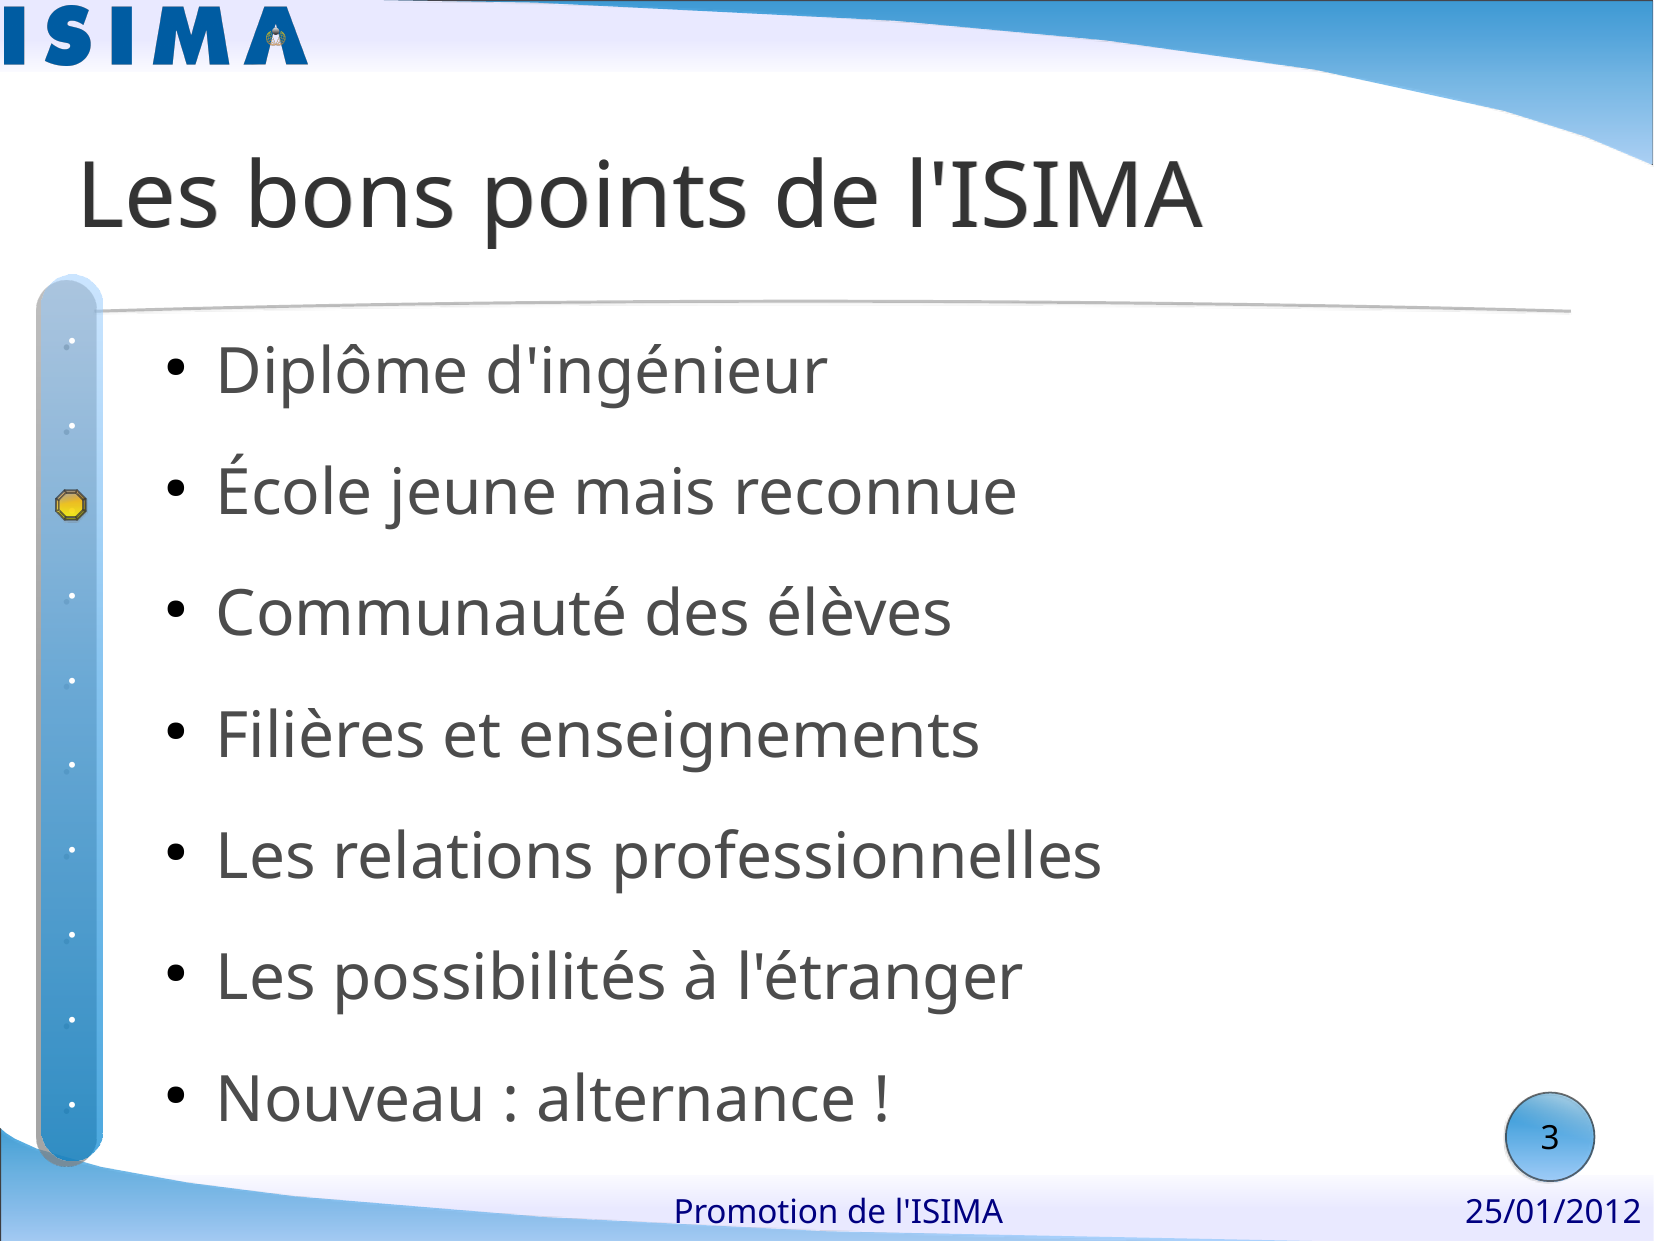

# Les bons points de l'ISIMA
Diplôme d'ingénieur
École jeune mais reconnue
Communauté des élèves
Filières et enseignements
Les relations professionnelles
Les possibilités à l'étranger
Nouveau : alternance !
3
Promotion de l'ISIMA
25/01/2012